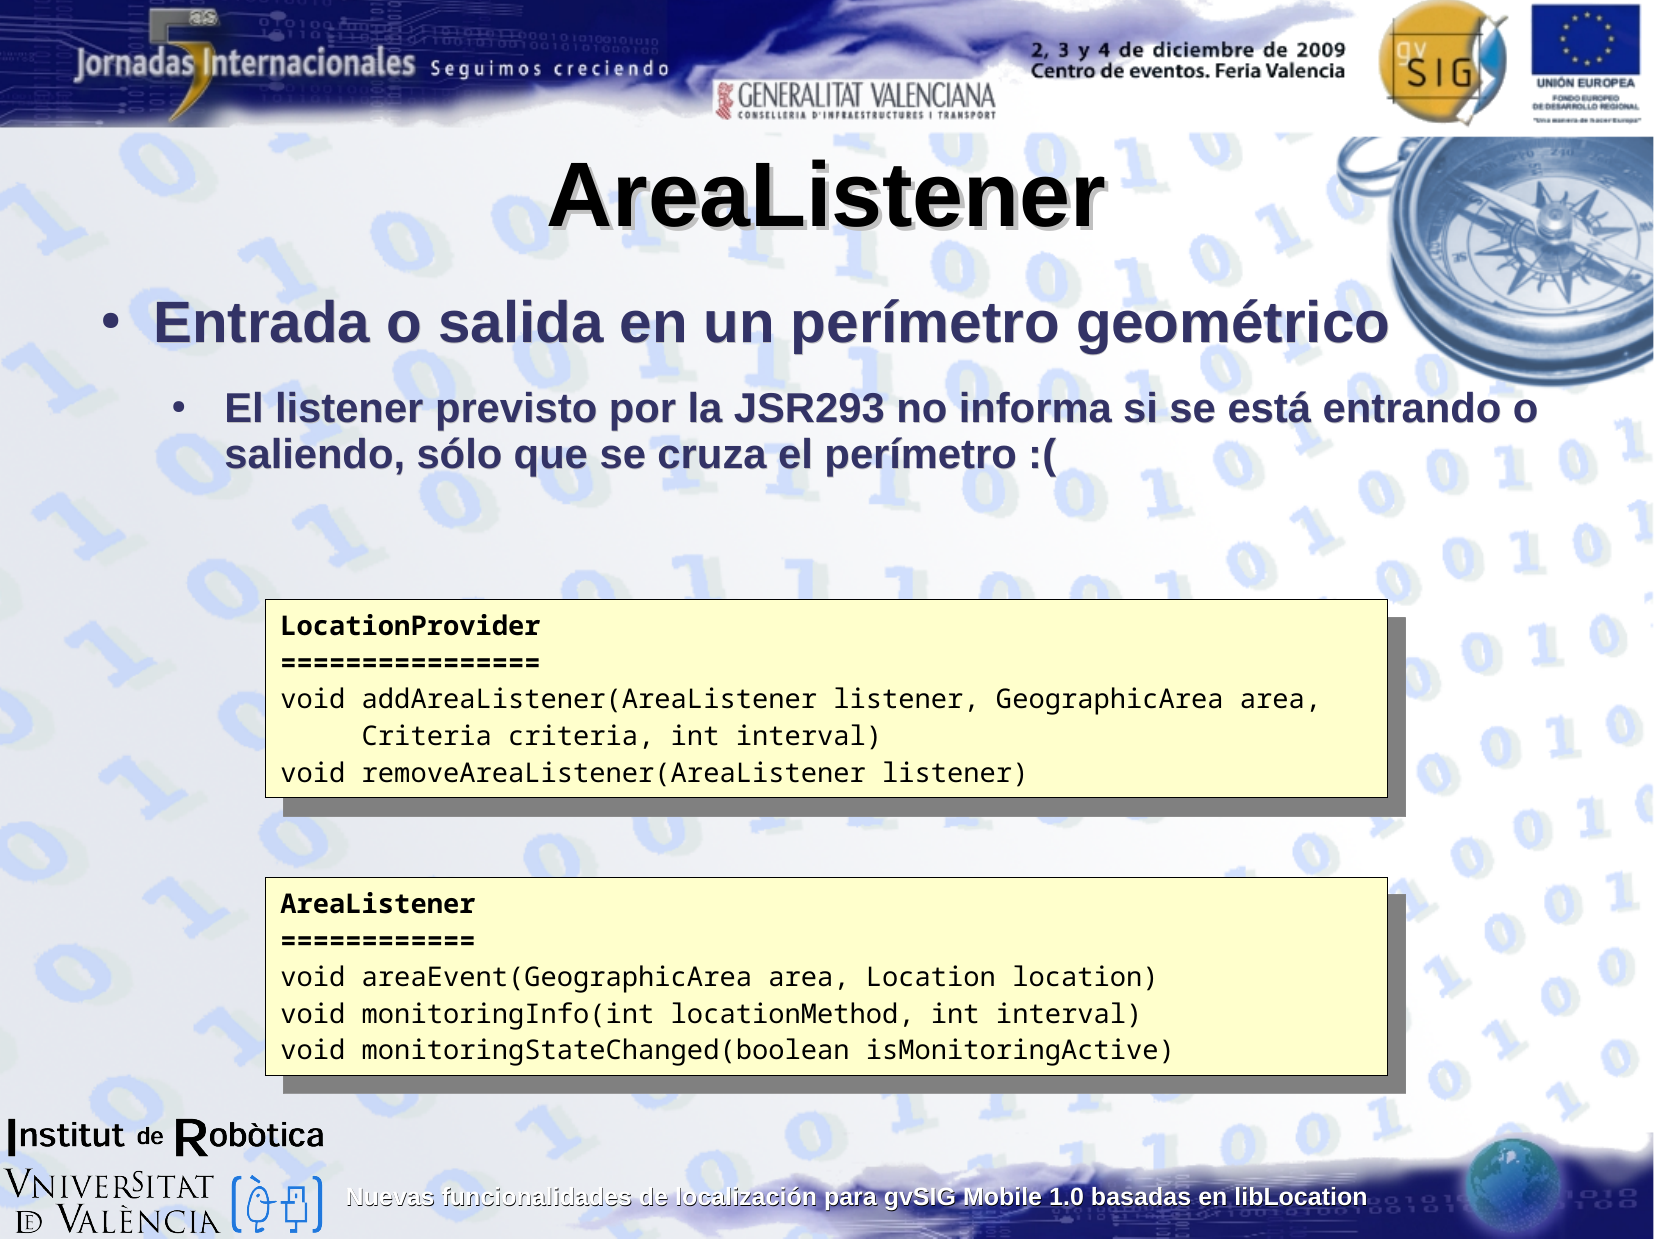

# AreaListener
Entrada o salida en un perímetro geométrico
El listener previsto por la JSR293 no informa si se está entrando o saliendo, sólo que se cruza el perímetro :(
LocationProvider
================
void addAreaListener(AreaListener listener, GeographicArea area,
 Criteria criteria, int interval)
void removeAreaListener(AreaListener listener)
AreaListener
============
void areaEvent(GeographicArea area, Location location)
void monitoringInfo(int locationMethod, int interval)
void monitoringStateChanged(boolean isMonitoringActive)